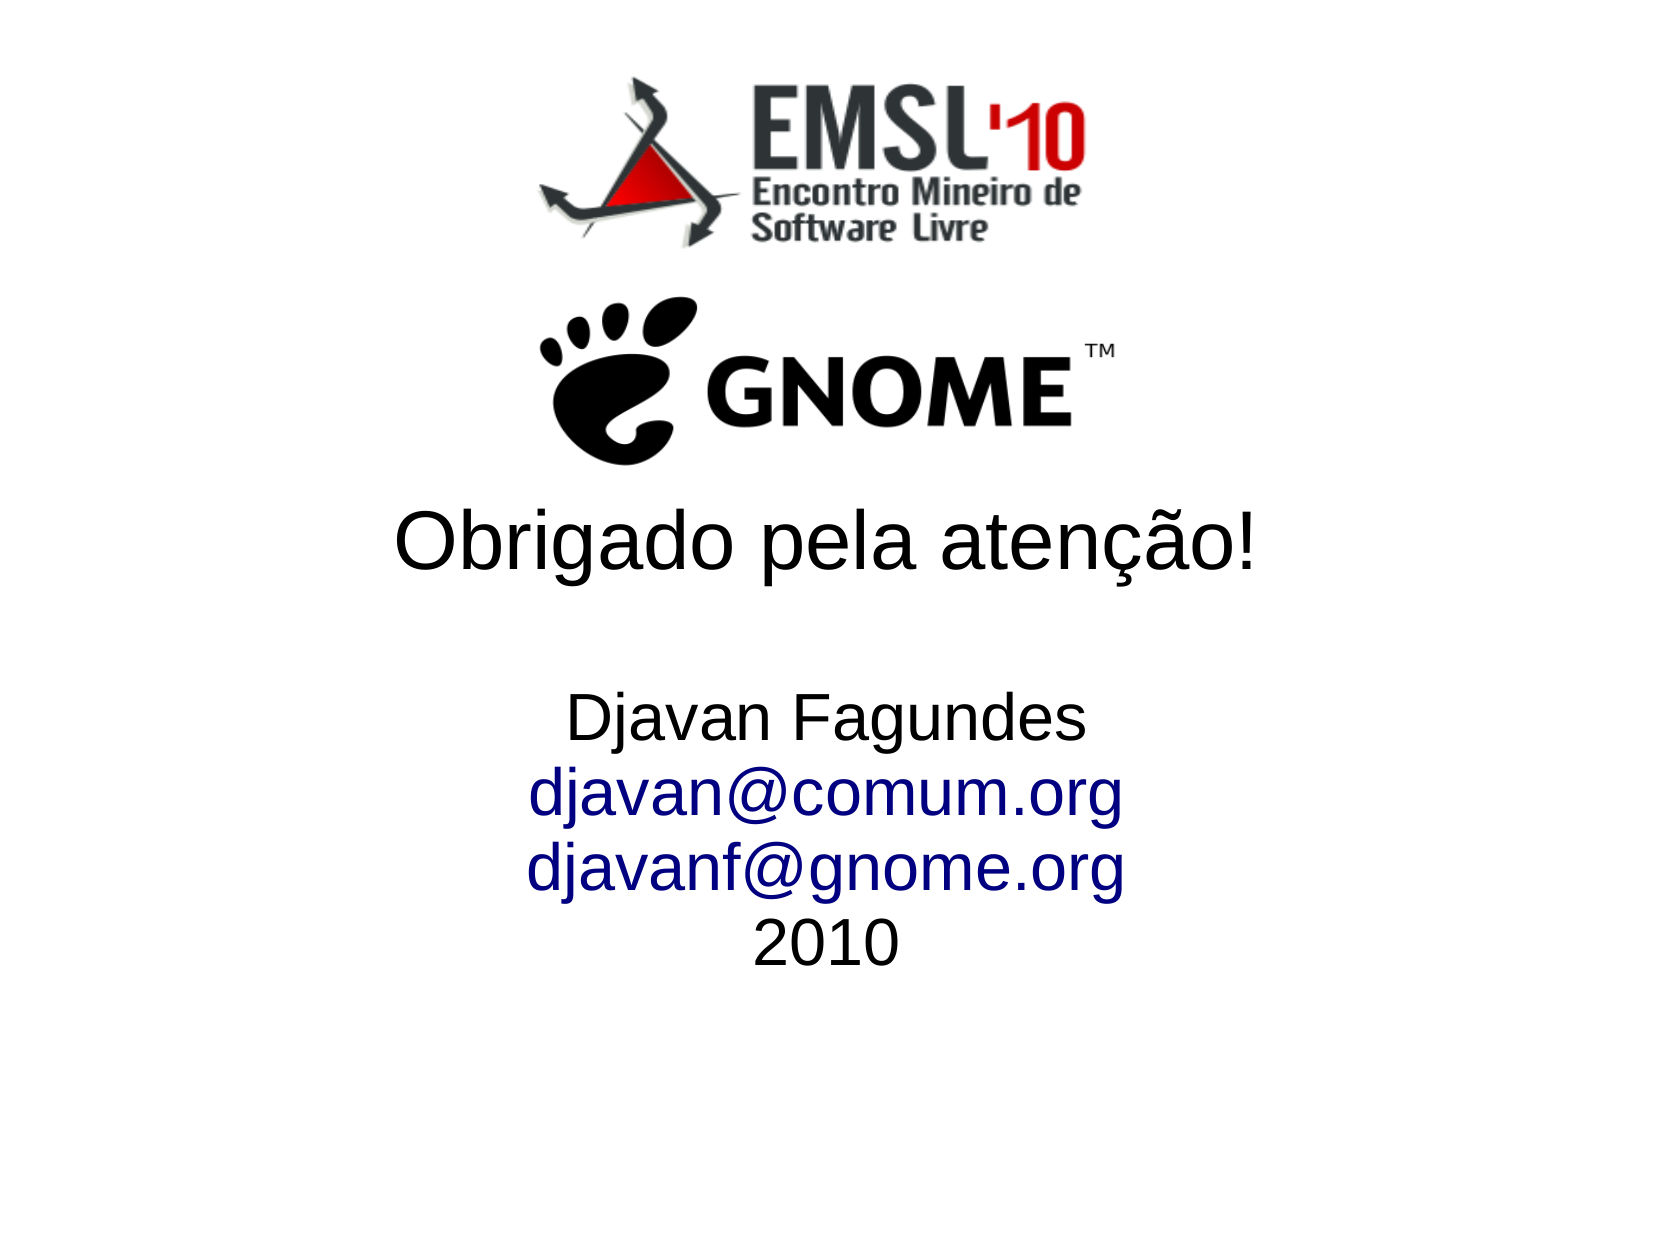

Obrigado pela atenção!
Djavan Fagundes
djavan@comum.org
djavanf@gnome.org
2010